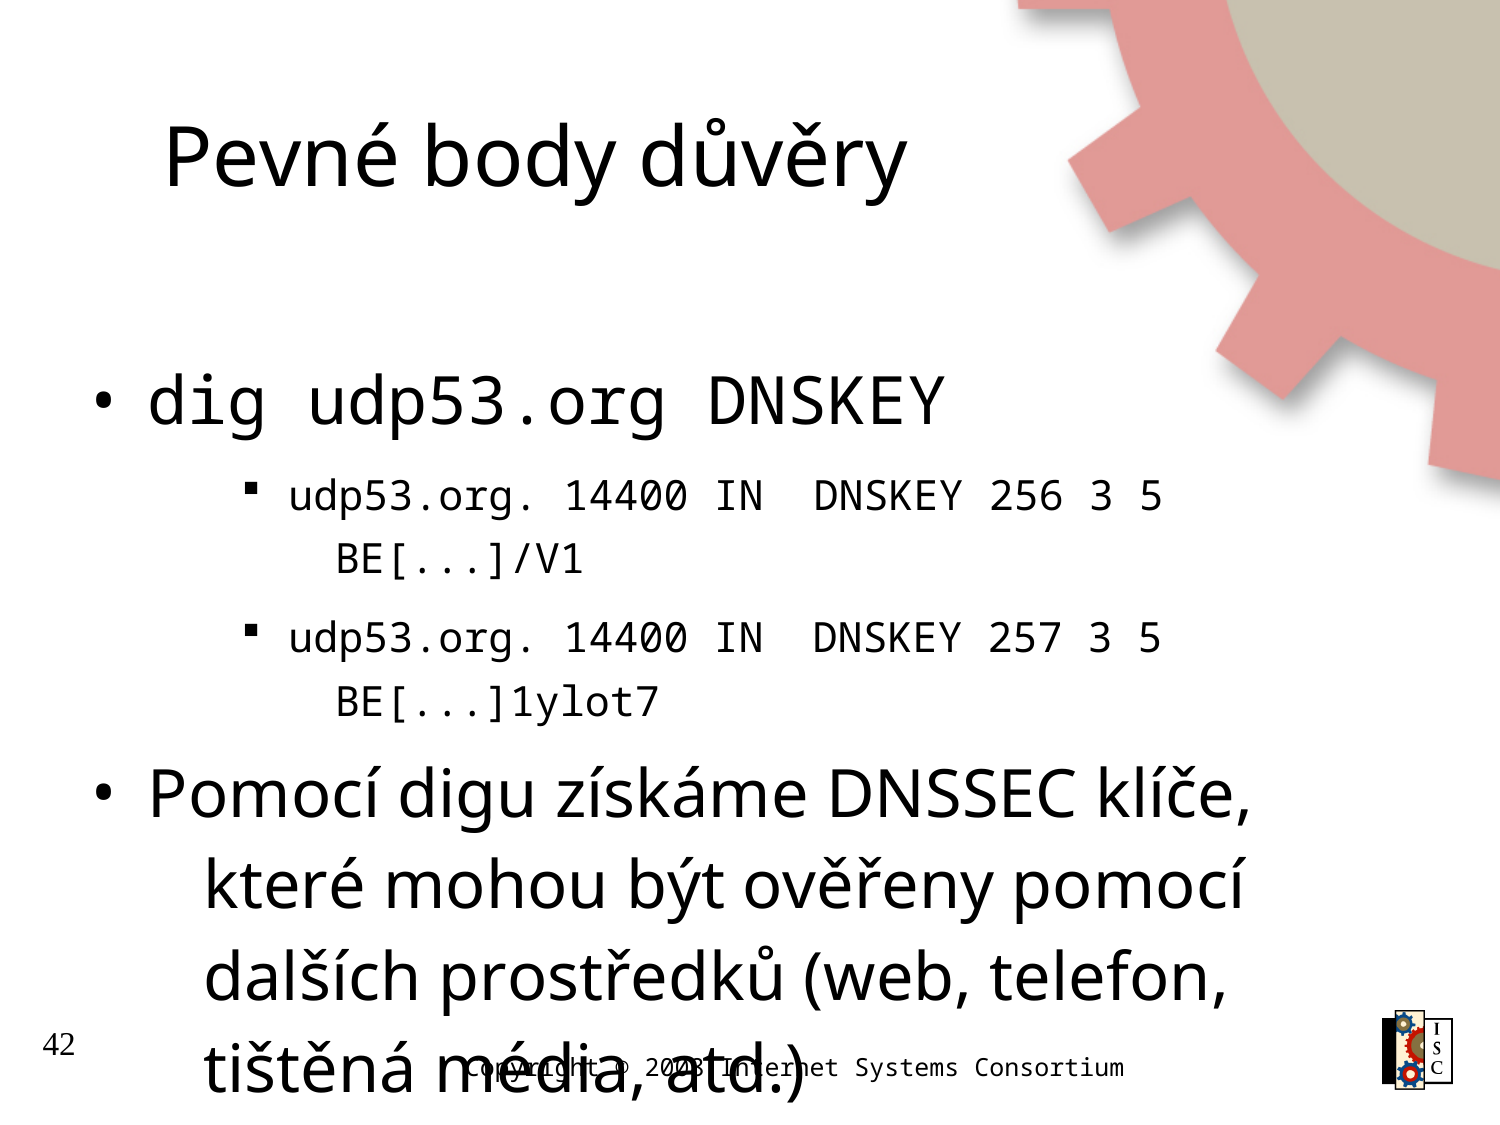

# Pevné body důvěry
dig udp53.org DNSKEY
udp53.org. 14400 IN DNSKEY 256 3 5 BE[...]/V1
udp53.org. 14400 IN	DNSKEY 257 3 5 BE[...]1ylot7
Pomocí digu získáme DNSSEC klíče, které mohou být ověřeny pomocí dalších prostředků (web, telefon, tištěná média, atd.)